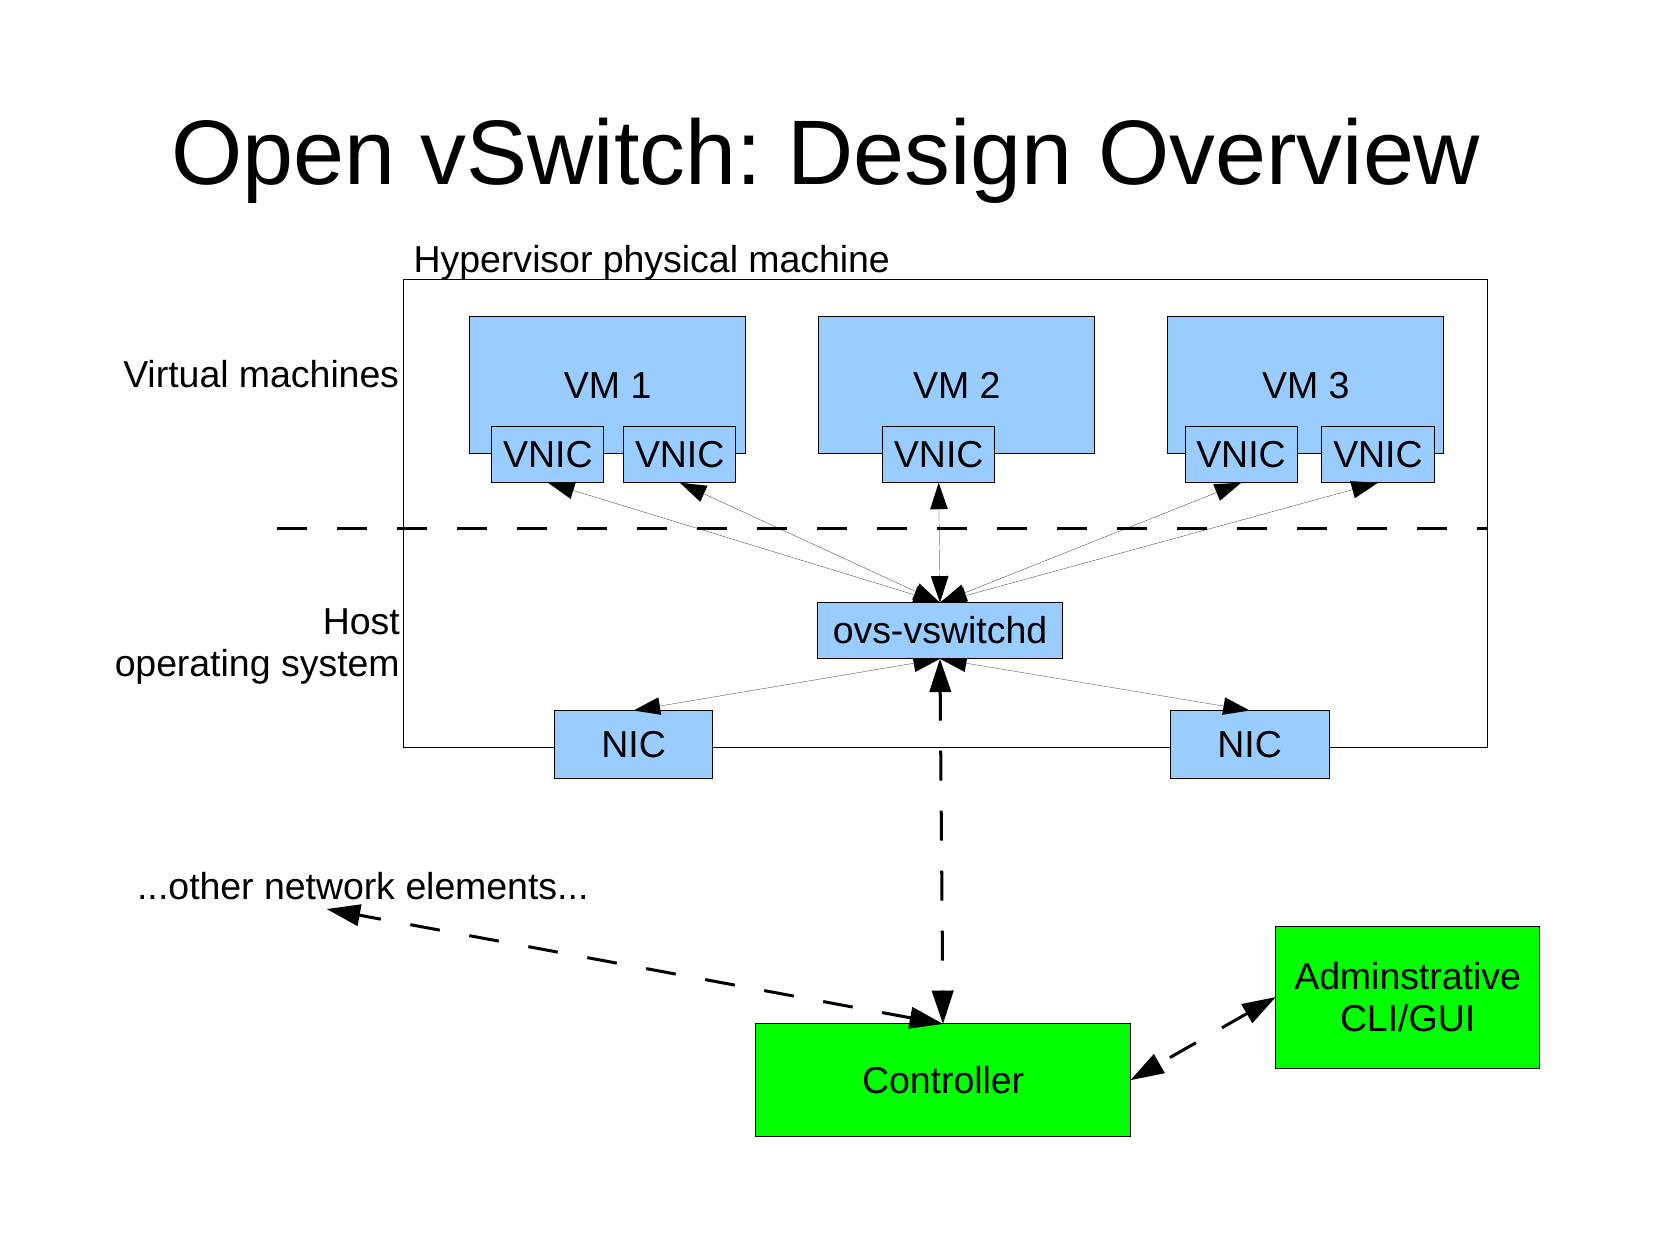

# Open vSwitch: Design Overview
Hypervisor physical machine
VM 1
VM 2
VM 3
Virtual machines
VNIC
VNIC
VNIC
VNIC
VNIC
Host
operating system
ovs-vswitchd
NIC
NIC
...other network elements...
Adminstrative
CLI/GUI
Controller